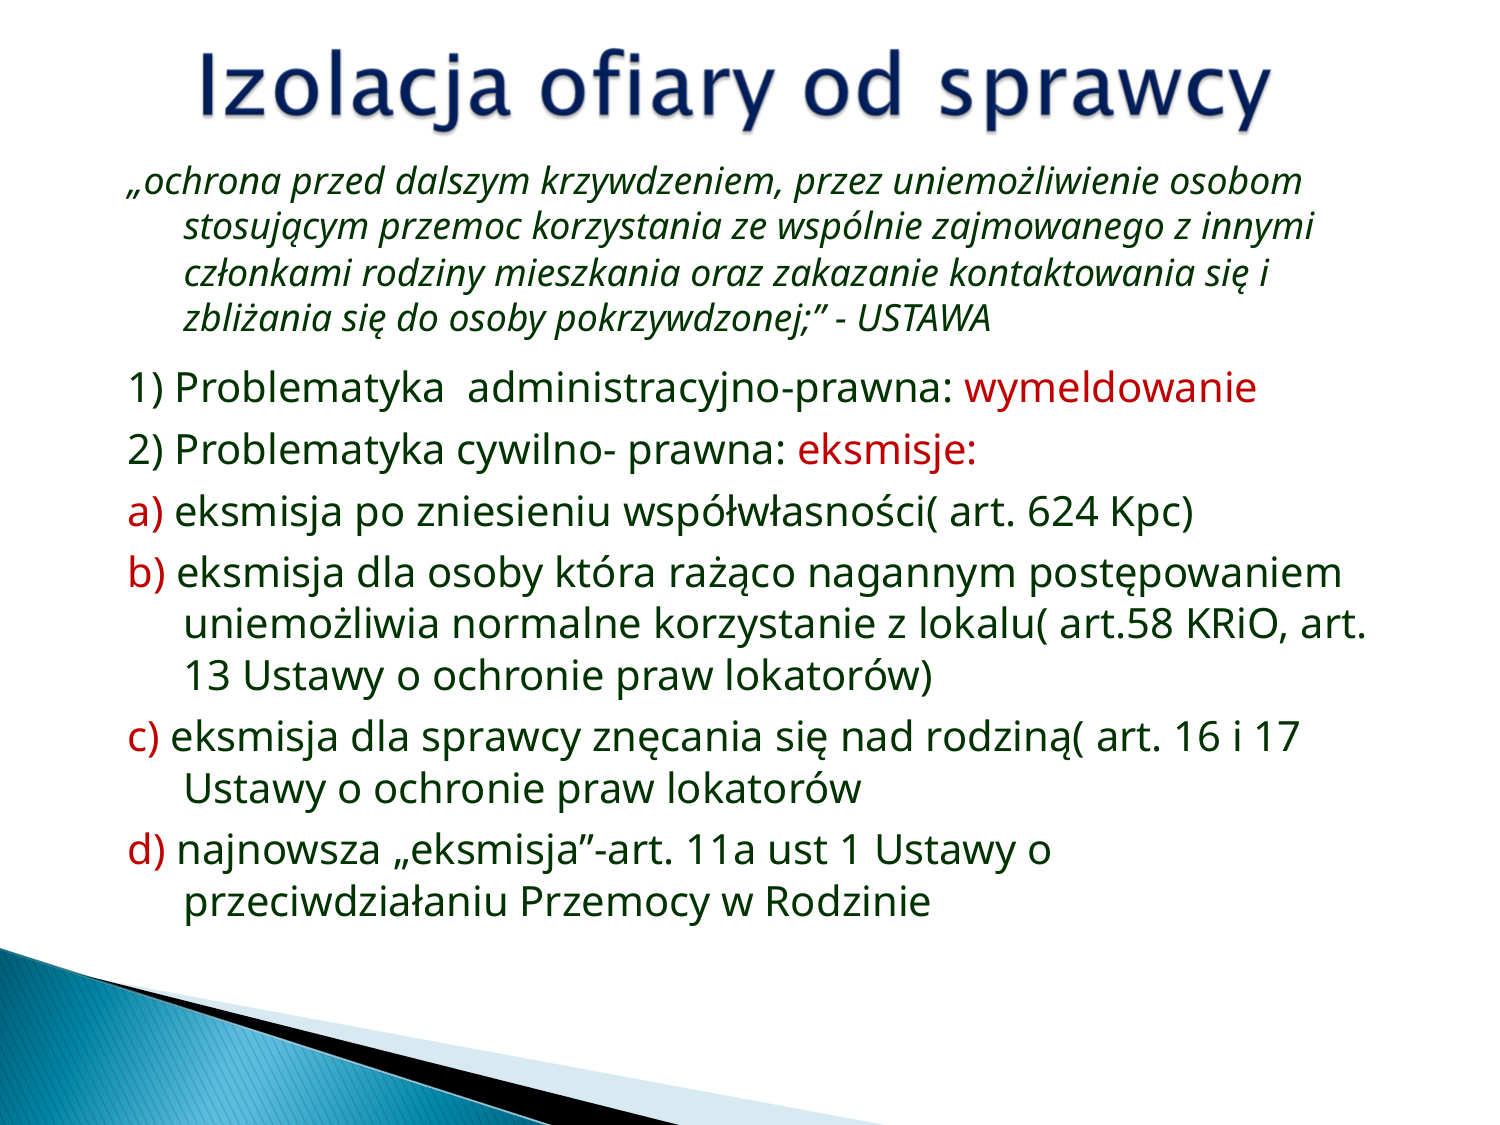

# „ochrona przed dalszym krzywdzeniem, przez uniemożliwienie osobom stosującym przemoc korzystania ze wspólnie zajmowanego z innymi członkami rodziny mieszkania oraz zakazanie kontaktowania się i zbliżania się do osoby pokrzywdzonej;” - USTAWA
1) Problematyka administracyjno-prawna: wymeldowanie
2) Problematyka cywilno- prawna: eksmisje:
a) eksmisja po zniesieniu współwłasności( art. 624 Kpc)
b) eksmisja dla osoby która rażąco nagannym postępowaniem uniemożliwia normalne korzystanie z lokalu( art.58 KRiO, art. 13 Ustawy o ochronie praw lokatorów)
c) eksmisja dla sprawcy znęcania się nad rodziną( art. 16 i 17 Ustawy o ochronie praw lokatorów
d) najnowsza „eksmisja”-art. 11a ust 1 Ustawy o przeciwdziałaniu Przemocy w Rodzinie